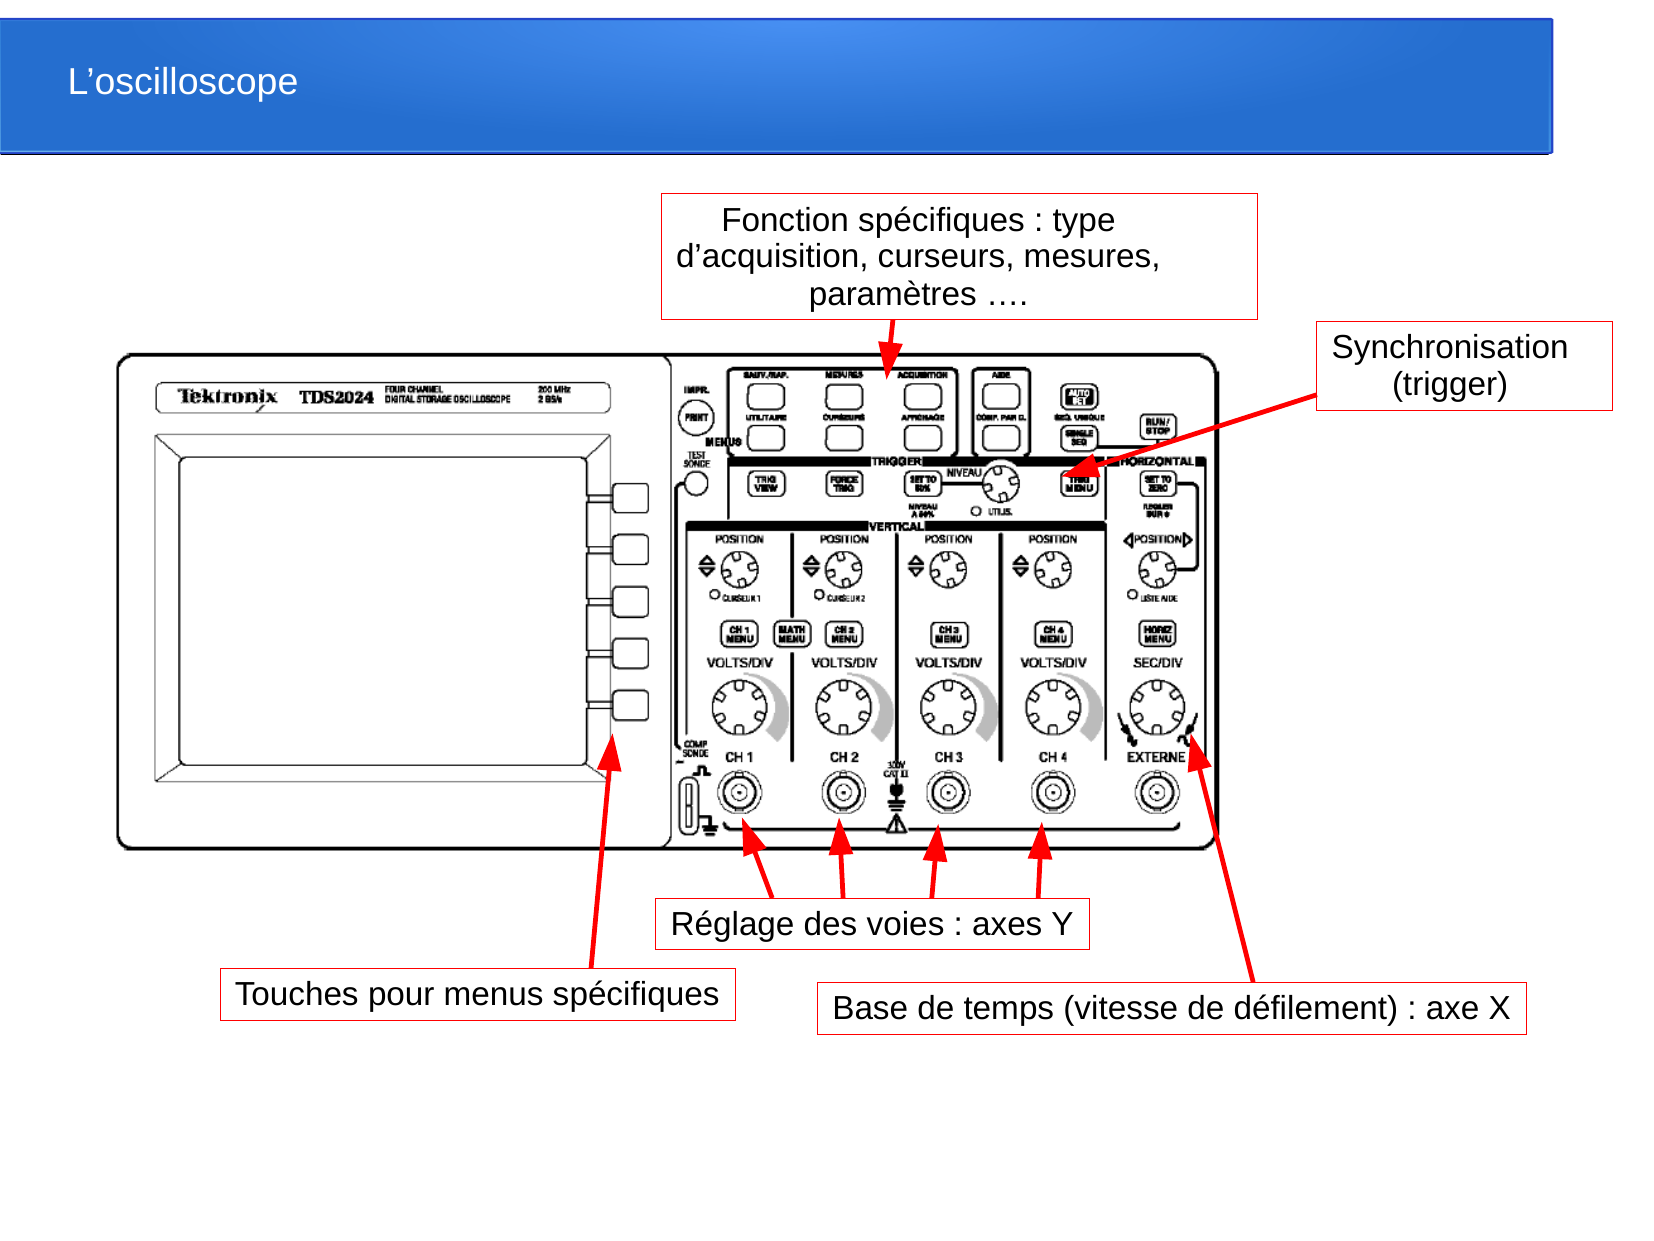

L’oscilloscope
Fonction spécifiques : type d’acquisition, curseurs, mesures, paramètres ….
Synchronisation
(trigger)
Touches pour menus spécifiques
Base de temps (vitesse de défilement) : axe X
Réglage des voies : axes Y